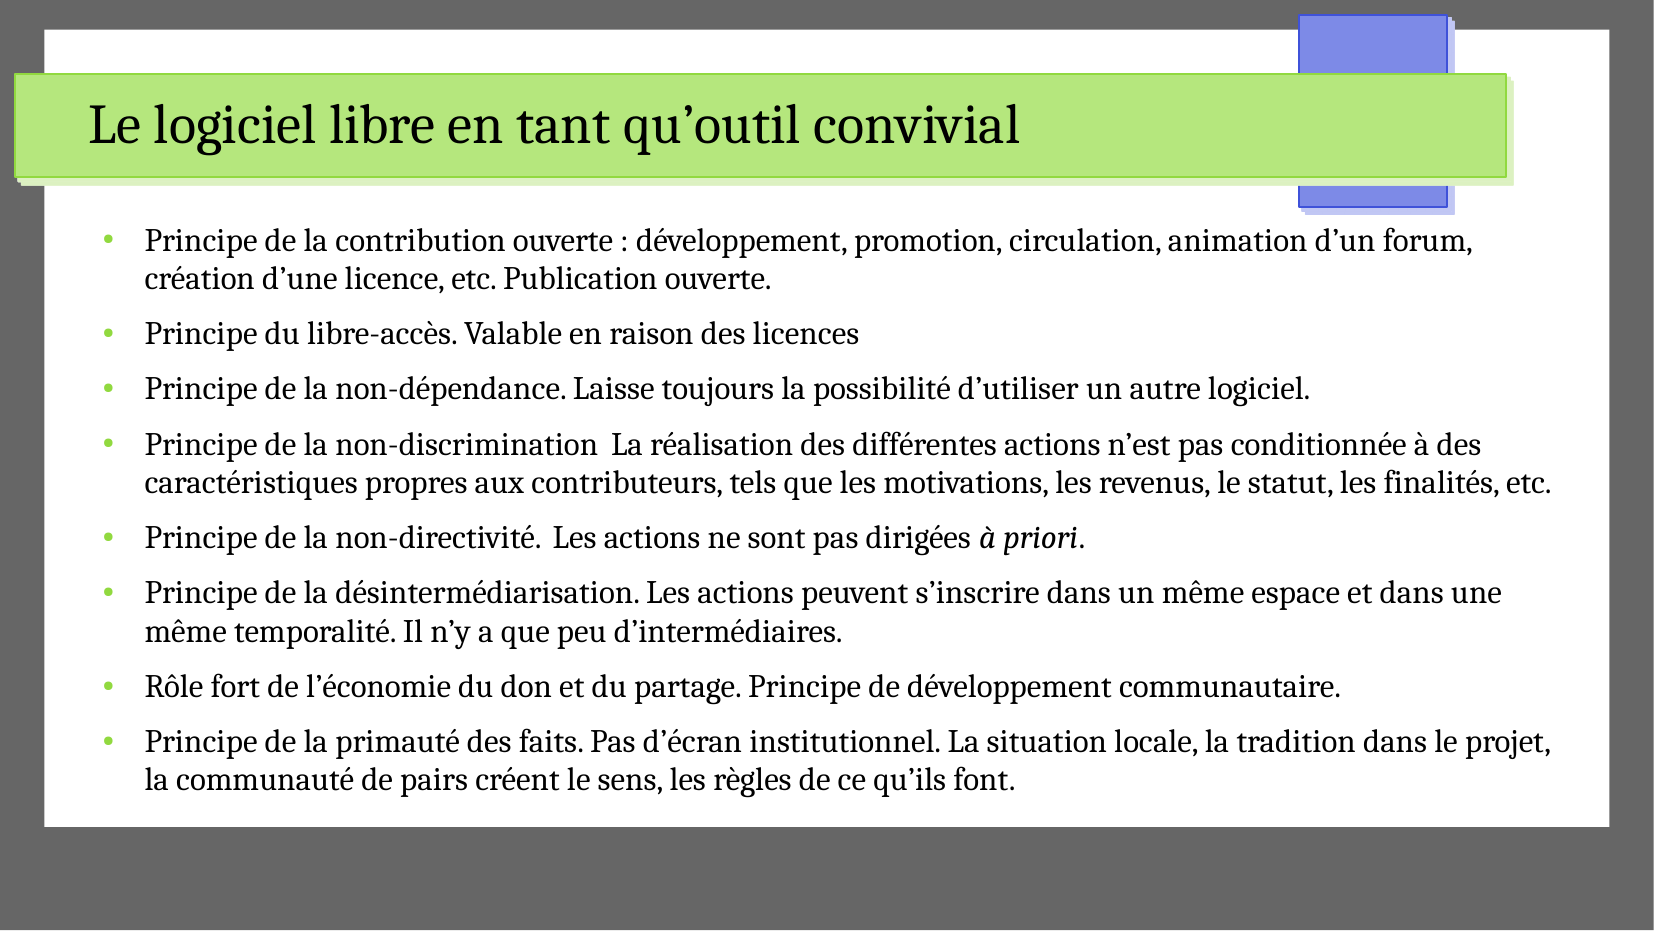

# Le logiciel libre en tant qu’outil convivial
Principe de la contribution ouverte : développement, promotion, circulation, animation d’un forum, création d’une licence, etc. Publication ouverte.
Principe du libre-accès. Valable en raison des licences
Principe de la non-dépendance. Laisse toujours la possibilité d’utiliser un autre logiciel.
Principe de la non-discrimination	La réalisation des différentes actions n’est pas conditionnée à des caractéristiques propres aux contributeurs, tels que les motivations, les revenus, le statut, les finalités, etc.
Principe de la non-directivité.	Les actions ne sont pas dirigées à priori.
Principe de la désintermédiarisation. Les actions peuvent s’inscrire dans un même espace et dans une même temporalité. Il n’y a que peu d’intermédiaires.
Rôle fort de l’économie du don et du partage. Principe de développement communautaire.
Principe de la primauté des faits. Pas d’écran institutionnel. La situation locale, la tradition dans le projet, la communauté de pairs créent le sens, les règles de ce qu’ils font.